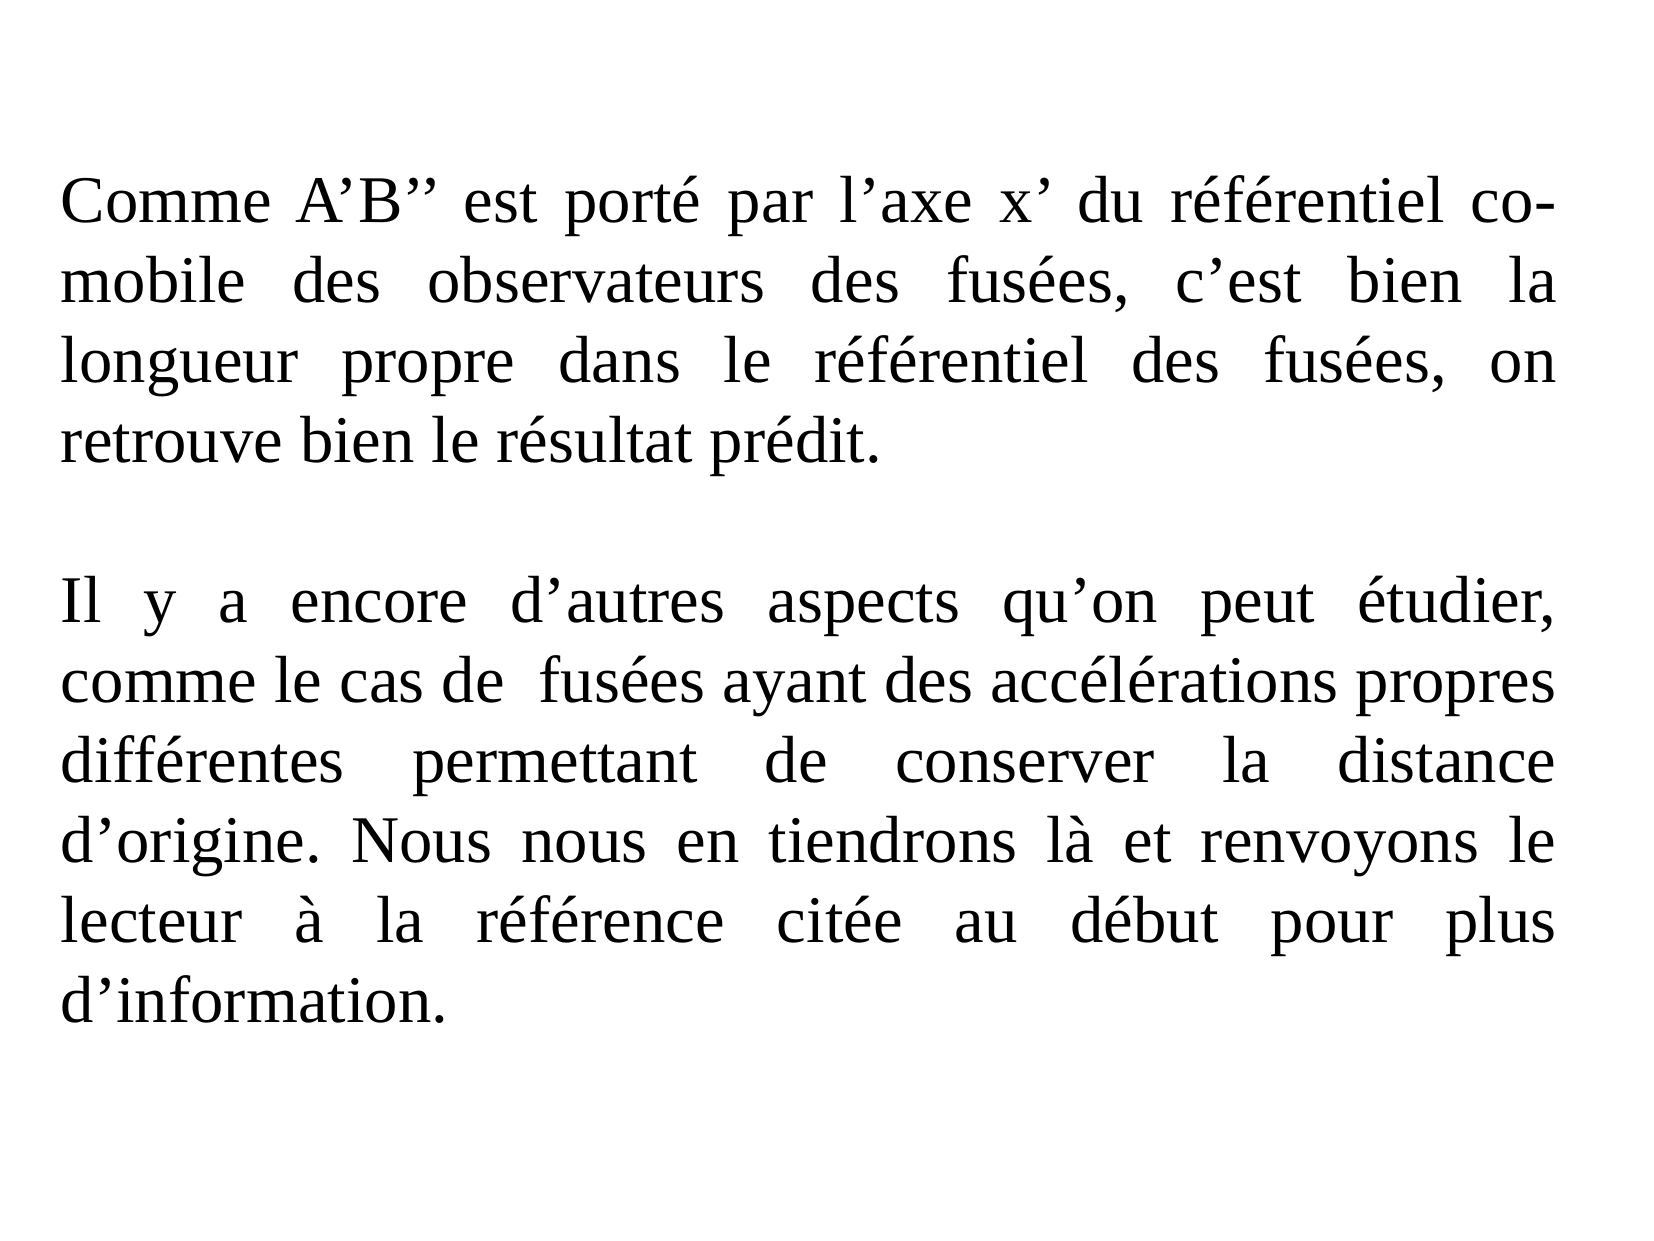

Comme A’B’’ est porté par l’axe x’ du référentiel co-mobile des observateurs des fusées, c’est bien la longueur propre dans le référentiel des fusées, on retrouve bien le résultat prédit.
Il y a encore d’autres aspects qu’on peut étudier, comme le cas de fusées ayant des accélérations propres différentes permettant de conserver la distance d’origine. Nous nous en tiendrons là et renvoyons le lecteur à la référence citée au début pour plus d’information.